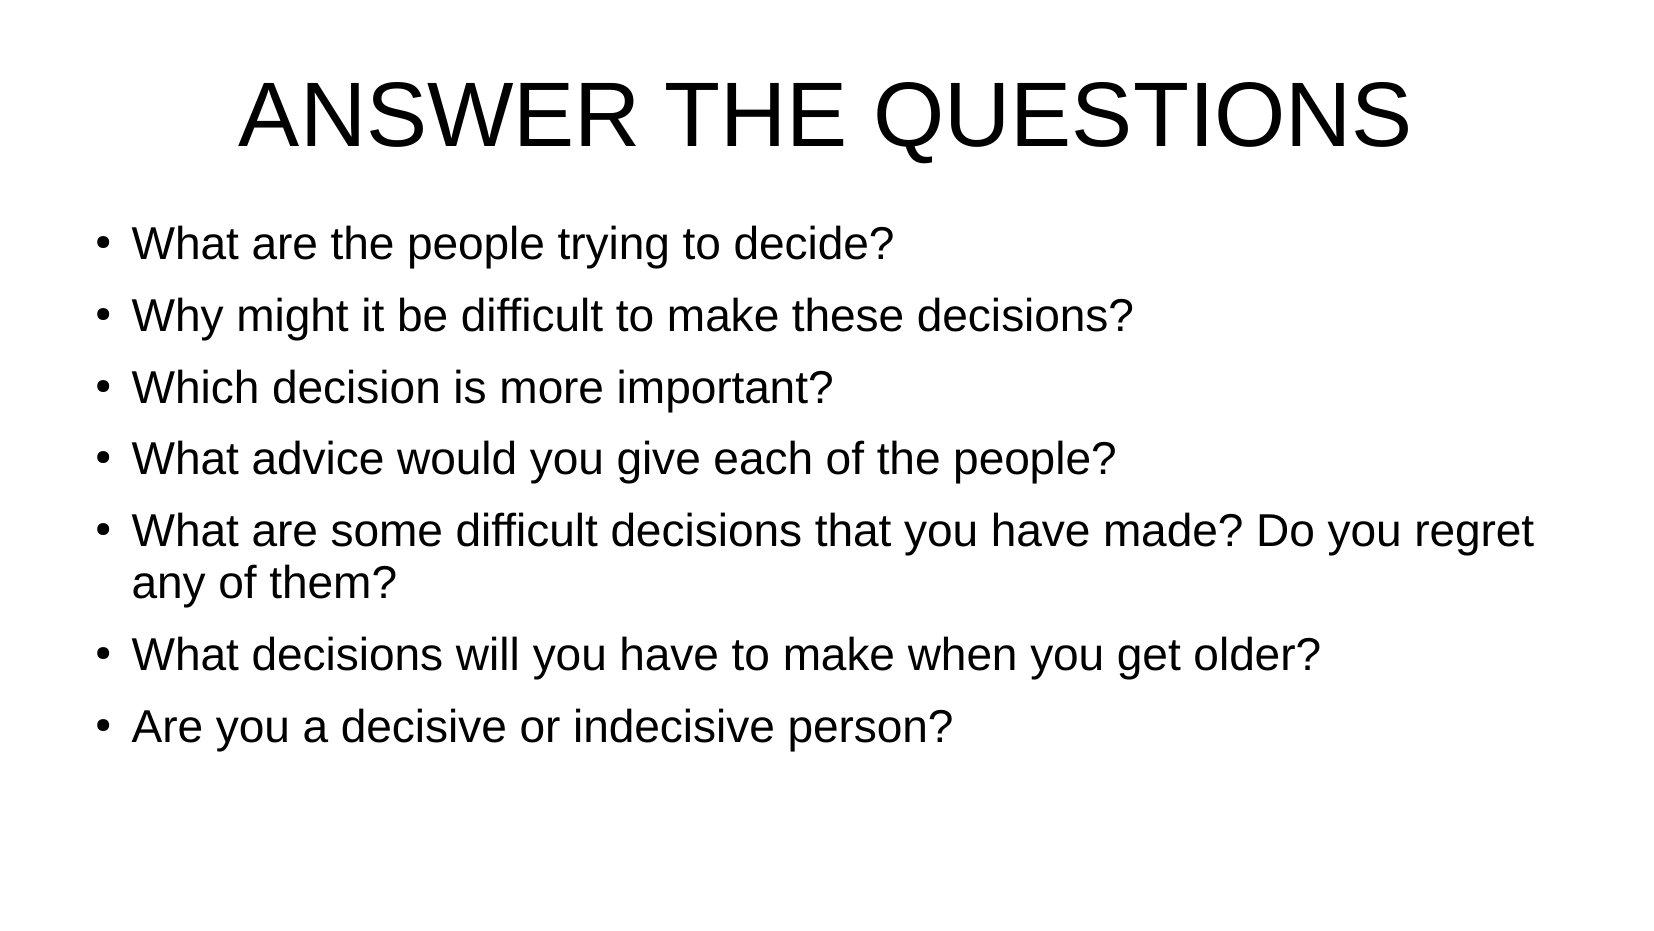

# ANSWER THE QUESTIONS
What are the people trying to decide?
Why might it be difficult to make these decisions?
Which decision is more important?
What advice would you give each of the people?
What are some difficult decisions that you have made? Do you regret any of them?
What decisions will you have to make when you get older?
Are you a decisive or indecisive person?